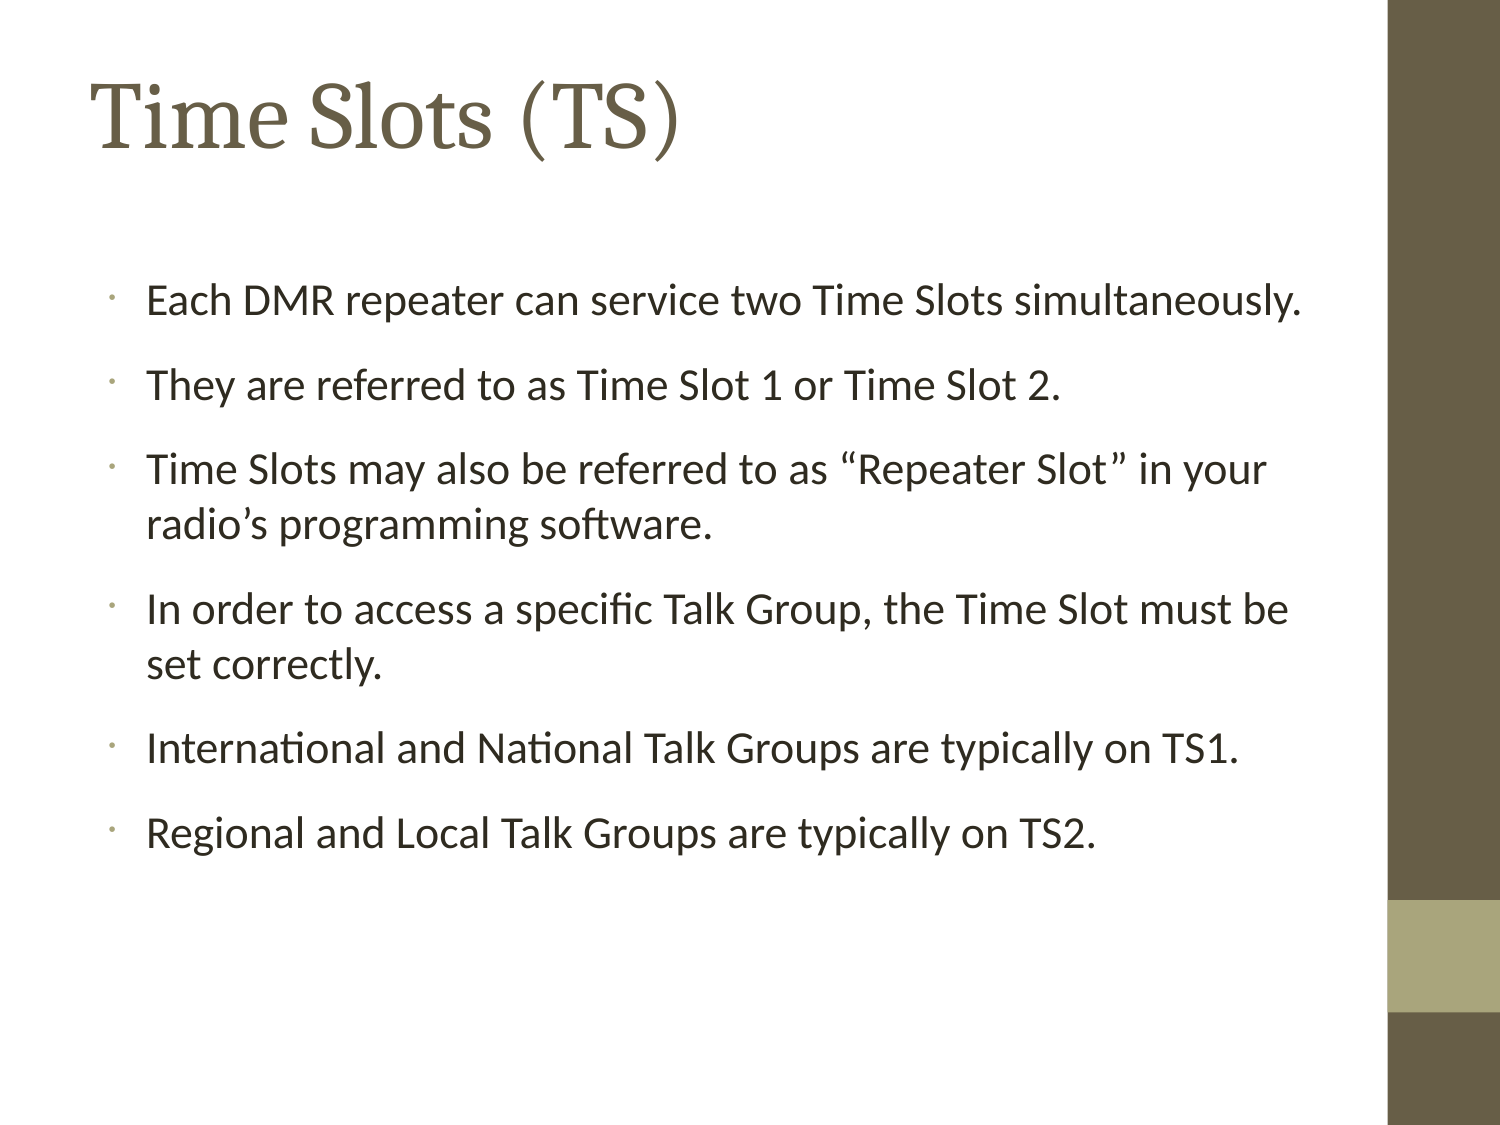

# Time Slots (TS)
Each DMR repeater can service two Time Slots simultaneously.
They are referred to as Time Slot 1 or Time Slot 2.
Time Slots may also be referred to as “Repeater Slot” in your radio’s programming software.
In order to access a specific Talk Group, the Time Slot must be set correctly.
International and National Talk Groups are typically on TS1.
Regional and Local Talk Groups are typically on TS2.